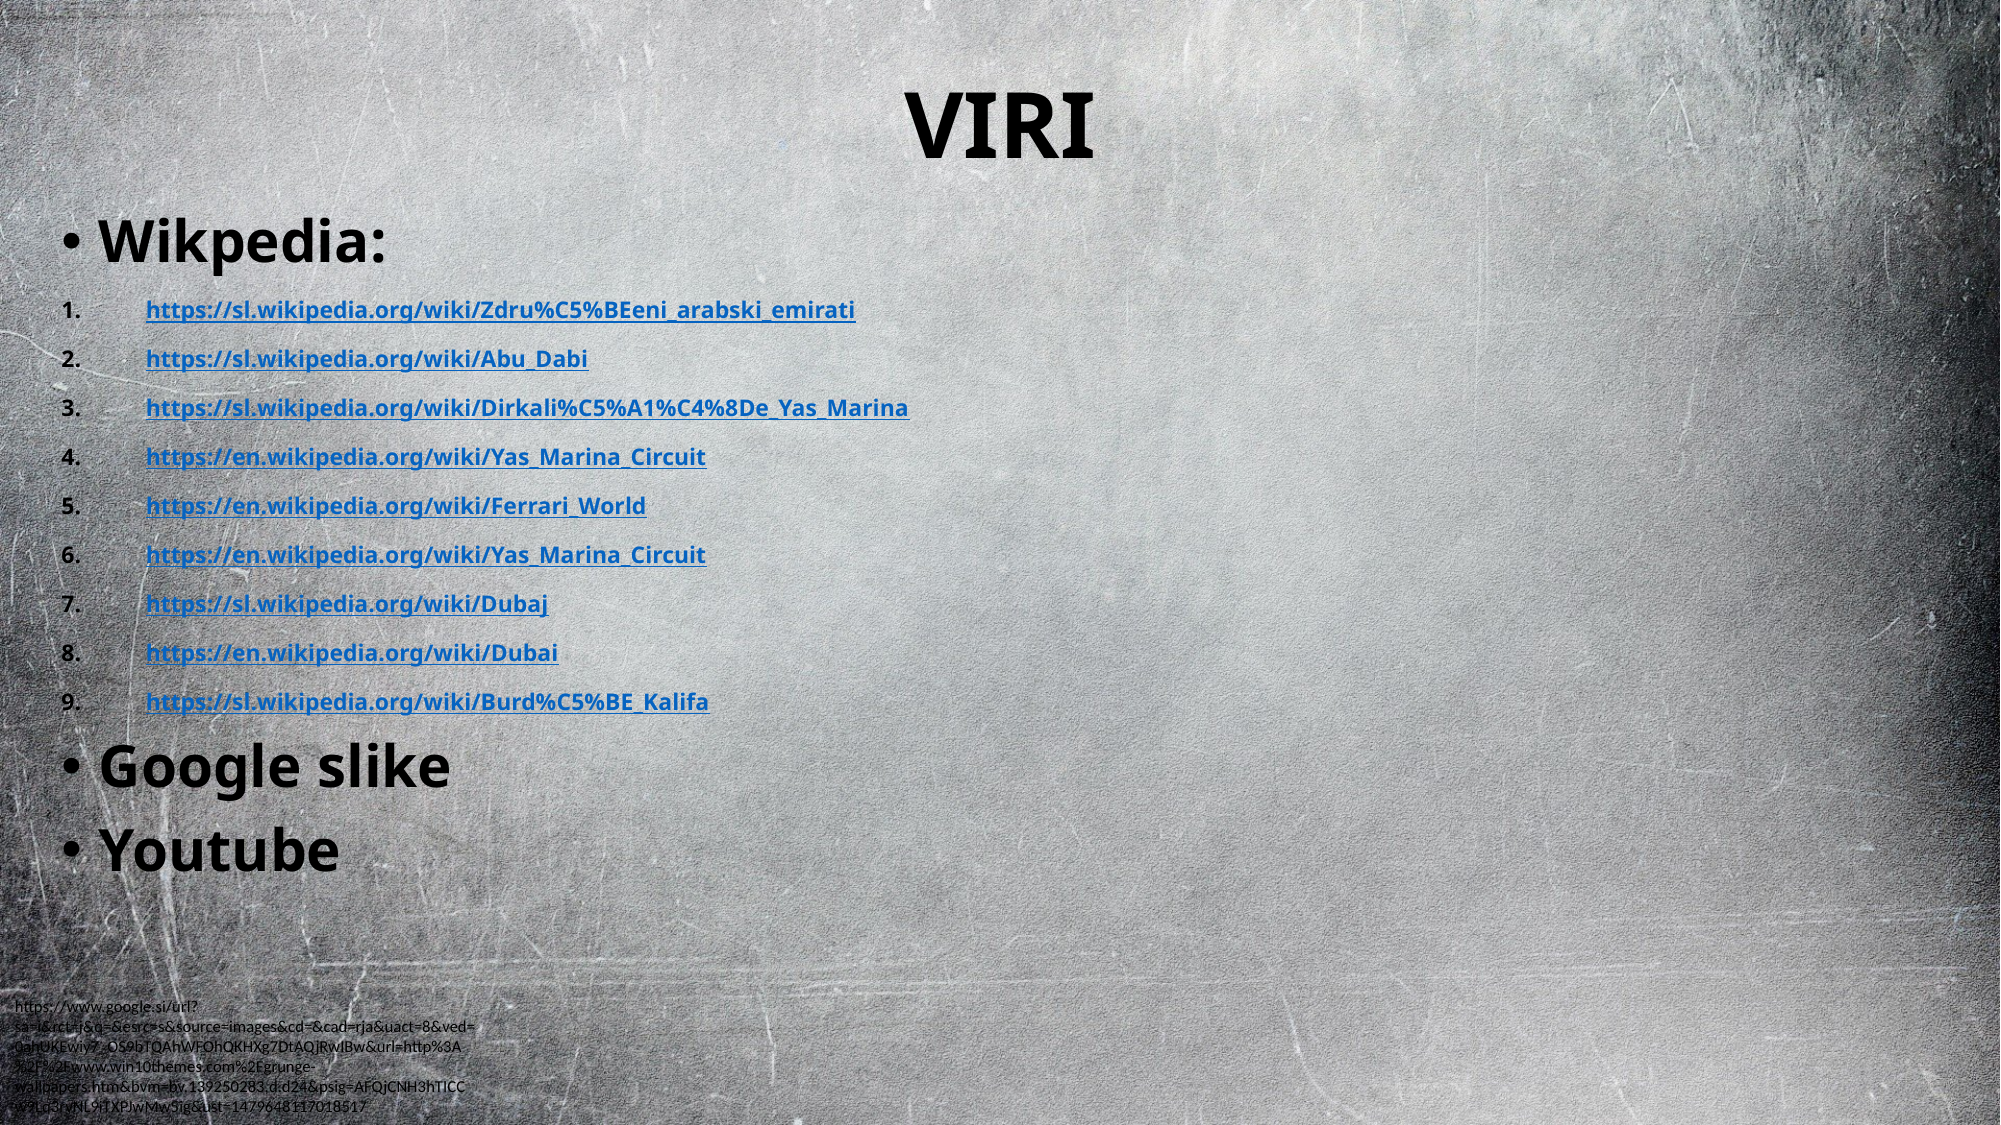

VIRI
# Wikpedia:
https://sl.wikipedia.org/wiki/Zdru%C5%BEeni_arabski_emirati
https://sl.wikipedia.org/wiki/Abu_Dabi
https://sl.wikipedia.org/wiki/Dirkali%C5%A1%C4%8De_Yas_Marina
https://en.wikipedia.org/wiki/Yas_Marina_Circuit
https://en.wikipedia.org/wiki/Ferrari_World
https://en.wikipedia.org/wiki/Yas_Marina_Circuit
https://sl.wikipedia.org/wiki/Dubaj
https://en.wikipedia.org/wiki/Dubai
https://sl.wikipedia.org/wiki/Burd%C5%BE_Kalifa
Google slike
Youtube
https://www.google.si/url?sa=i&rct=j&q=&esrc=s&source=images&cd=&cad=rja&uact=8&ved=0ahUKEwiy7_OS9bTQAhWFOhQKHXg7DtAQjRwIBw&url=http%3A%2F%2Fwww.win10themes.com%2Fgrunge-wallpapers.htm&bvm=bv.139250283,d.d24&psig=AFQjCNH3hTICCw9Lq3rvNL9iTXPJwMw5ig&ust=1479648117018517